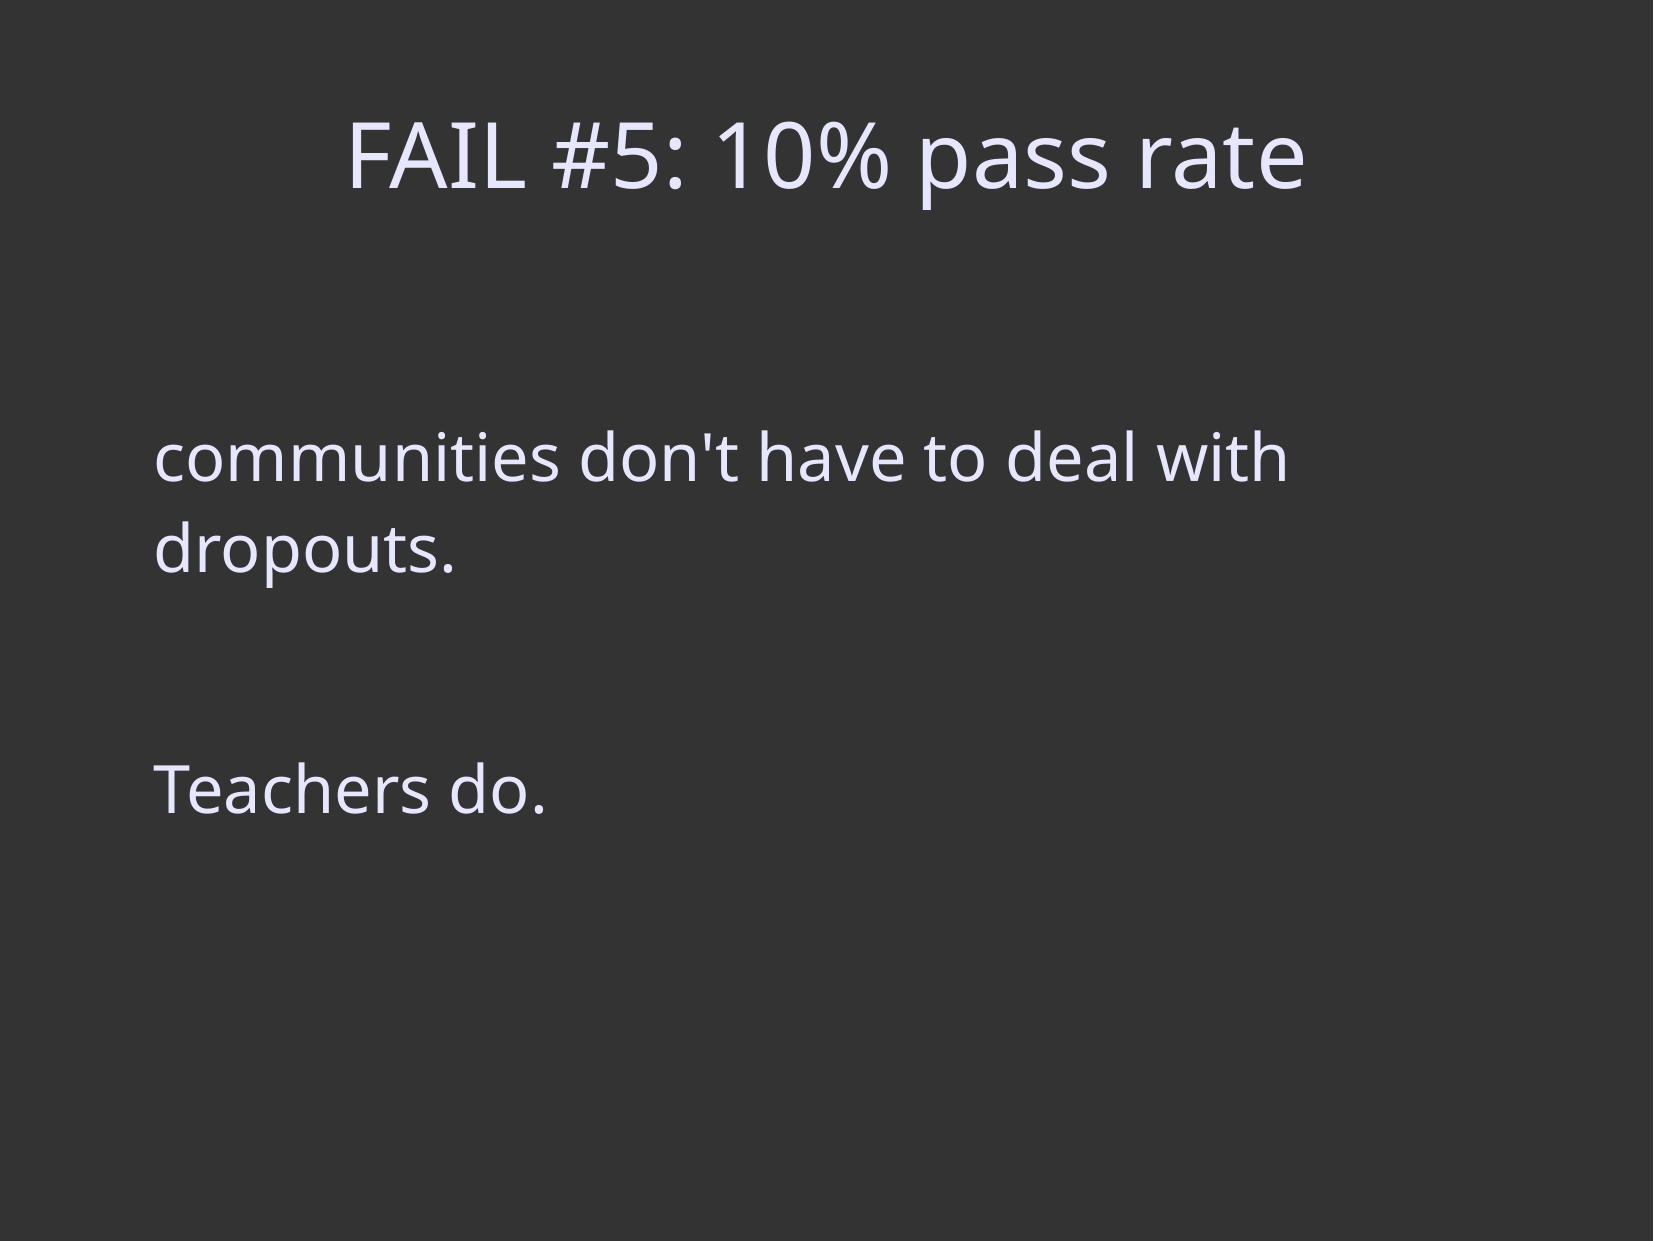

# FAIL #5: 10% pass rate
communities don't have to deal with dropouts.
Teachers do.